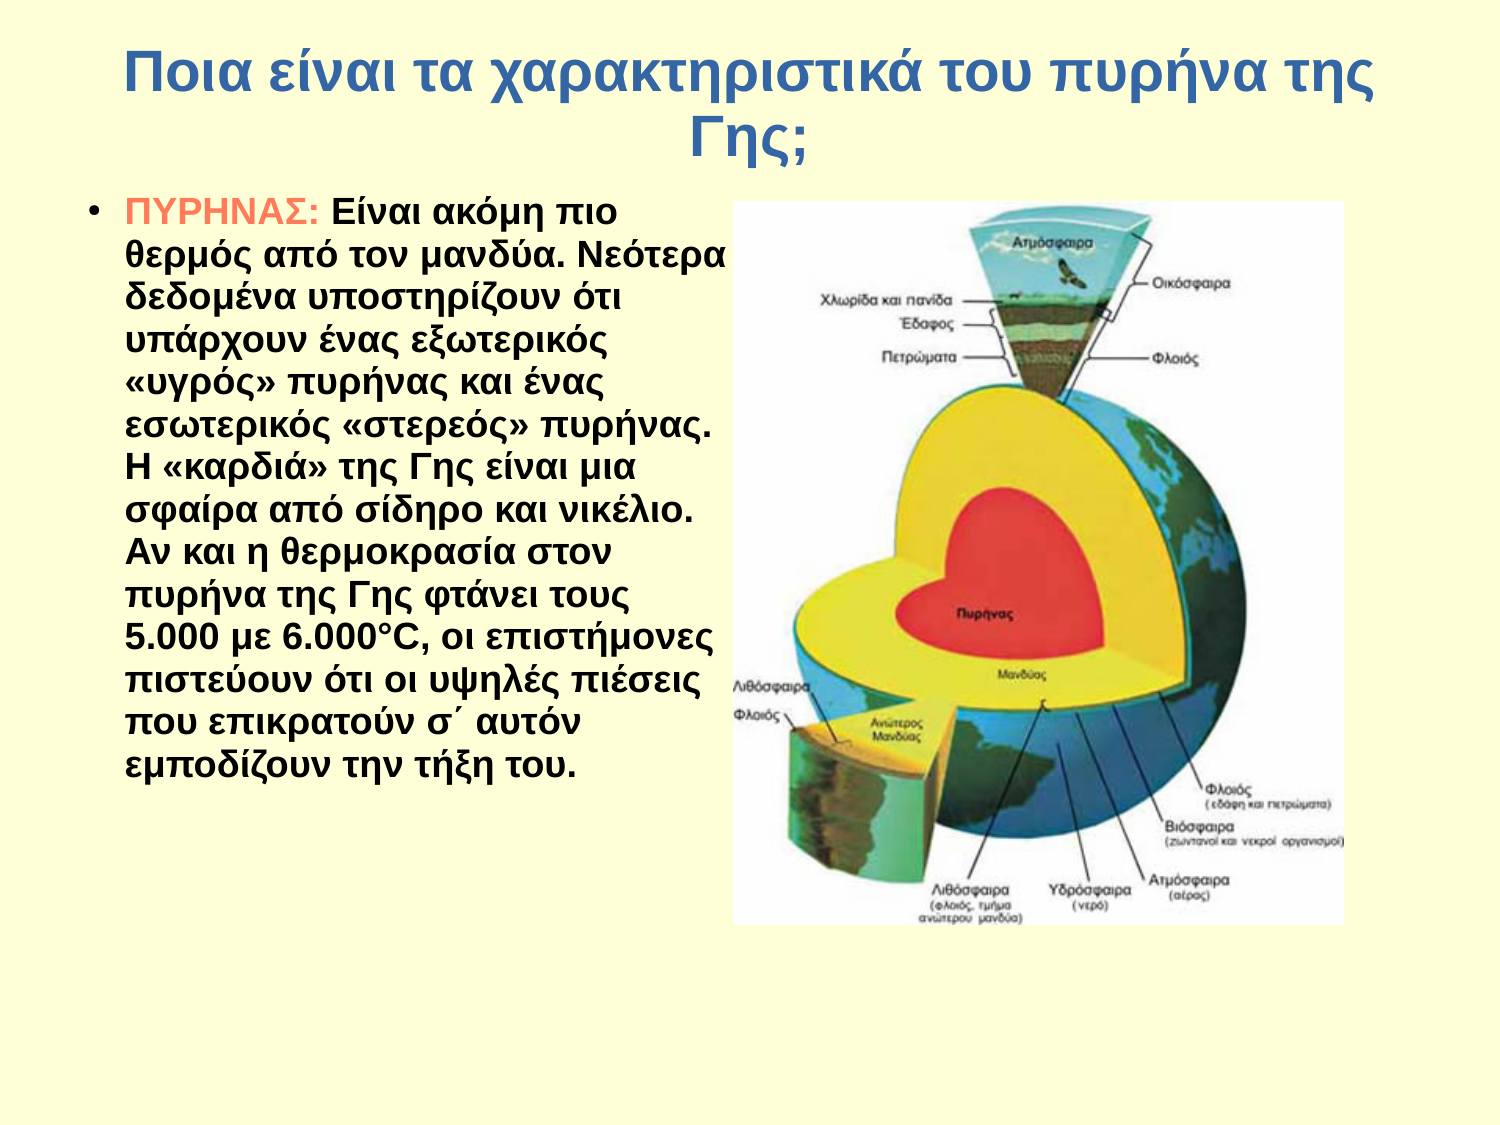

# Ποια είναι τα χαρακτηριστικά του πυρήνα της Γης;
ΠYΡΗΝΑΣ: Είναι ακόμη πιο θερμός από τον μανδύα. Νεότερα δεδομένα υποστηρίζουν ότι υπάρχουν ένας εξωτερικός «υγρός» πυρήνας και ένας εσωτερικός «στερεός» πυρήνας. Η «καρδιά» της Γης είναι μια σφαίρα από σίδηρο και νικέλιο. Αν και η θερμοκρασία στον πυρήνα της Γης φτάνει τους 5.000 με 6.000°C, οι επιστήμονες πιστεύουν ότι οι υψηλές πιέσεις που επικρατούν σ΄ αυτόν εμποδίζουν την τήξη του.